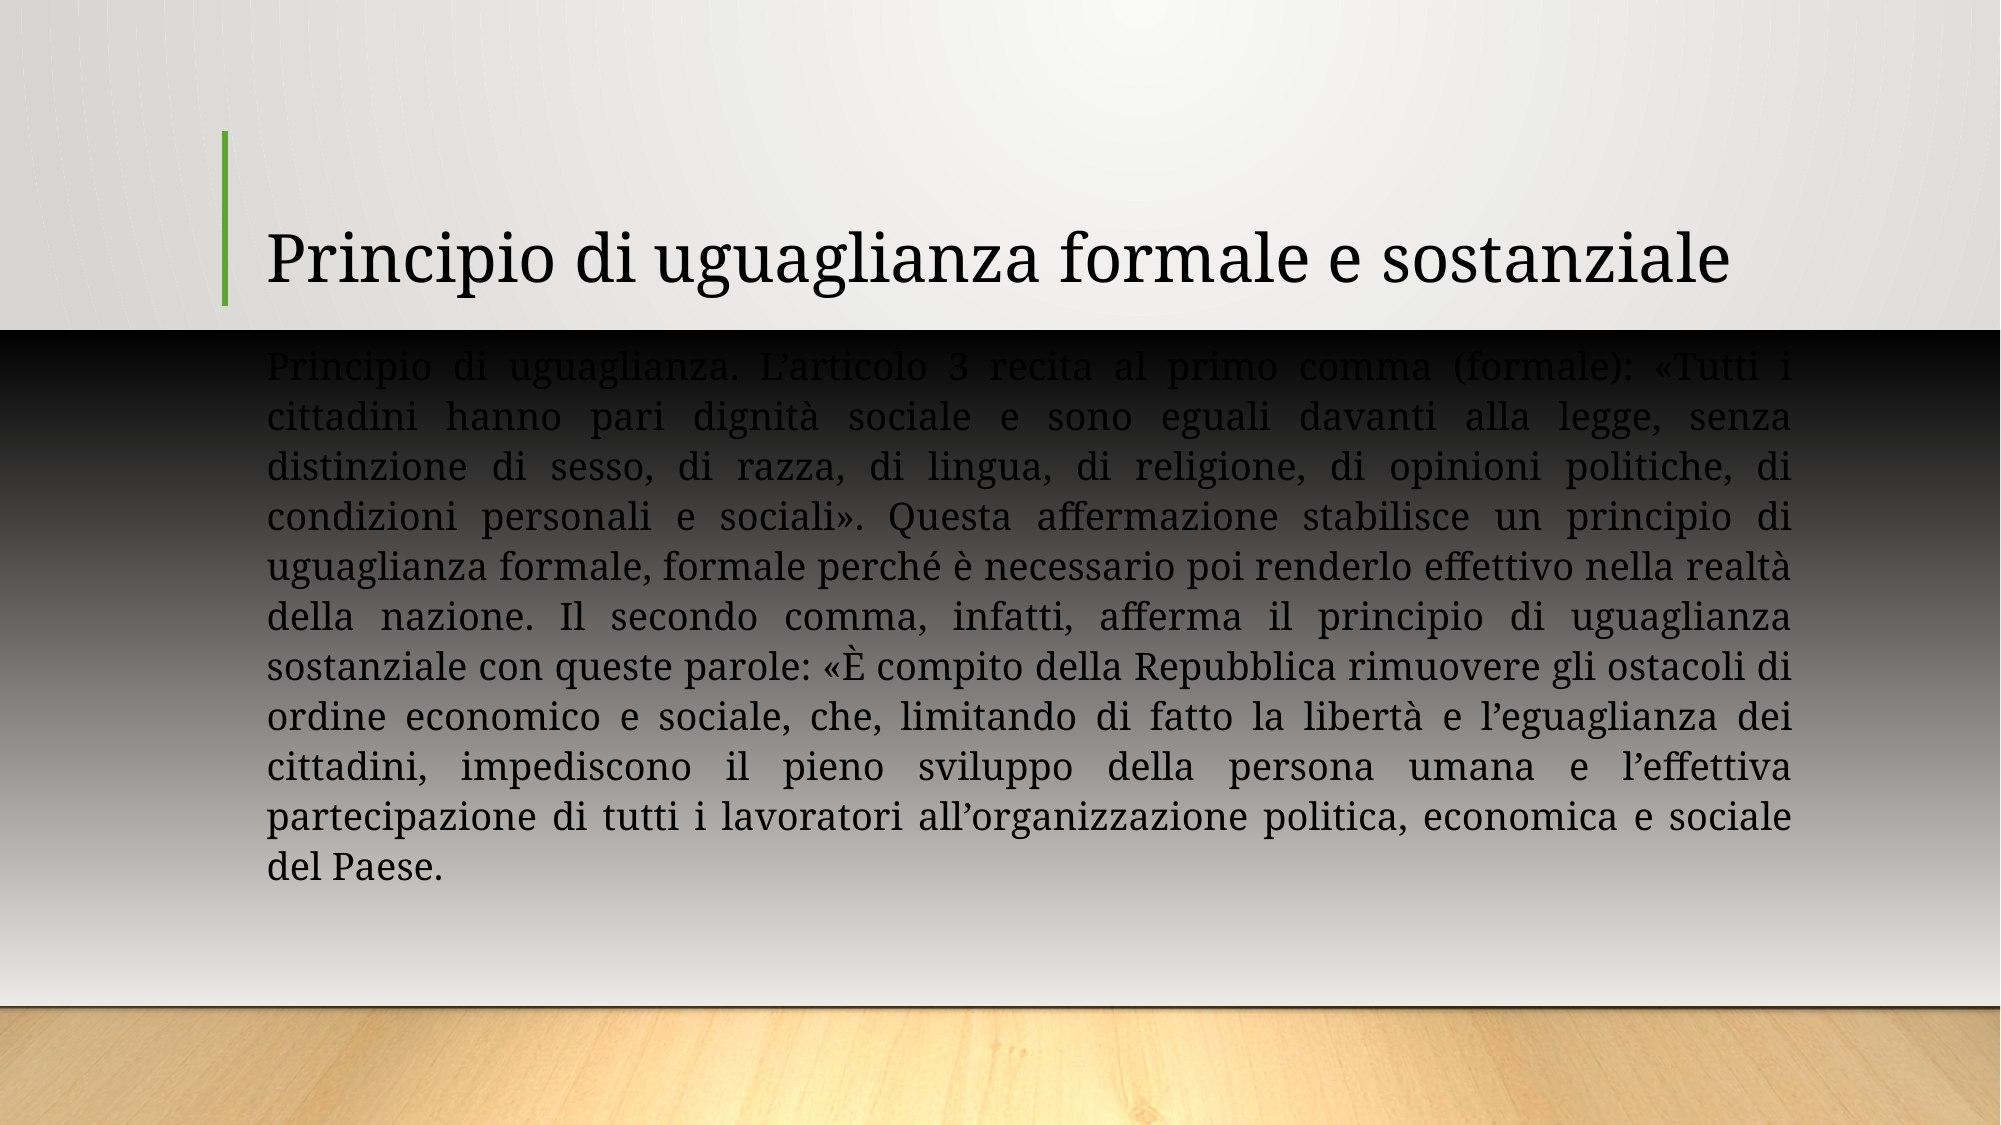

# Principio di uguaglianza formale e sostanziale
Principio di uguaglianza. L’articolo 3 recita al primo comma (formale): «Tutti i cittadini hanno pari dignità sociale e sono eguali davanti alla legge, senza distinzione di sesso, di razza, di lingua, di religione, di opinioni politiche, di condizioni personali e sociali». Questa affermazione stabilisce un principio di uguaglianza formale, formale perché è necessario poi renderlo effettivo nella realtà della nazione. Il secondo comma, infatti, afferma il principio di uguaglianza sostanziale con queste parole: «È compito della Repubblica rimuovere gli ostacoli di ordine economico e sociale, che, limitando di fatto la libertà e l’eguaglianza dei cittadini, impediscono il pieno sviluppo della persona umana e l’effettiva partecipazione di tutti i lavoratori all’organizzazione politica, economica e sociale del Paese.